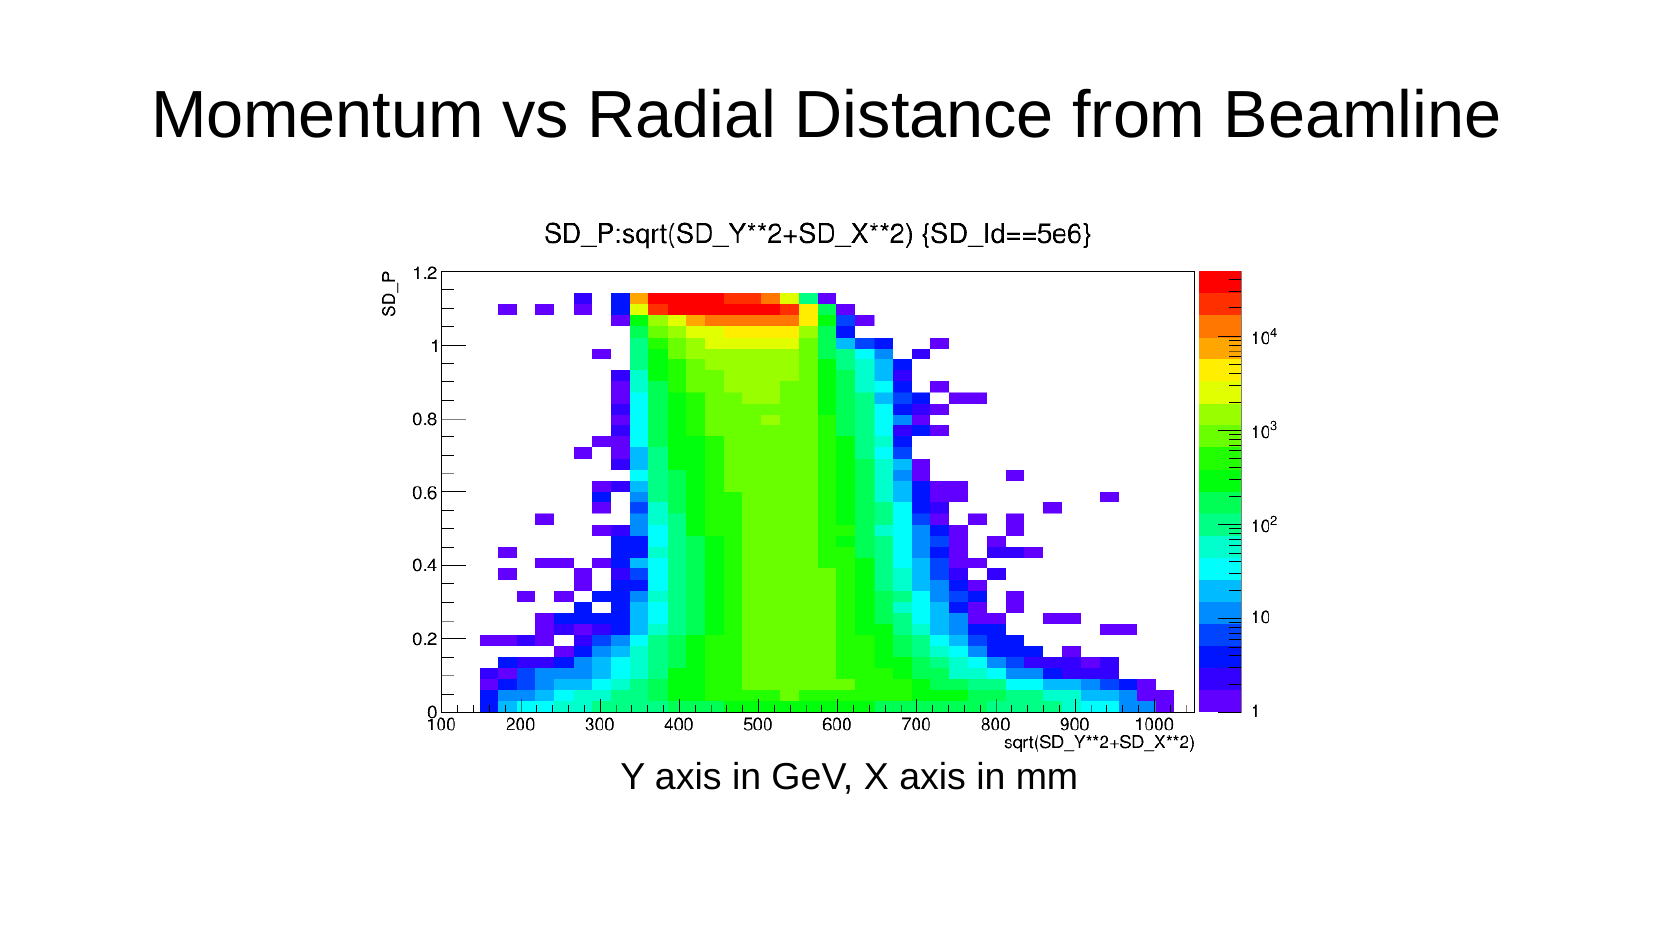

# Momentum vs Radial Distance from Beamline
Y axis in GeV, X axis in mm